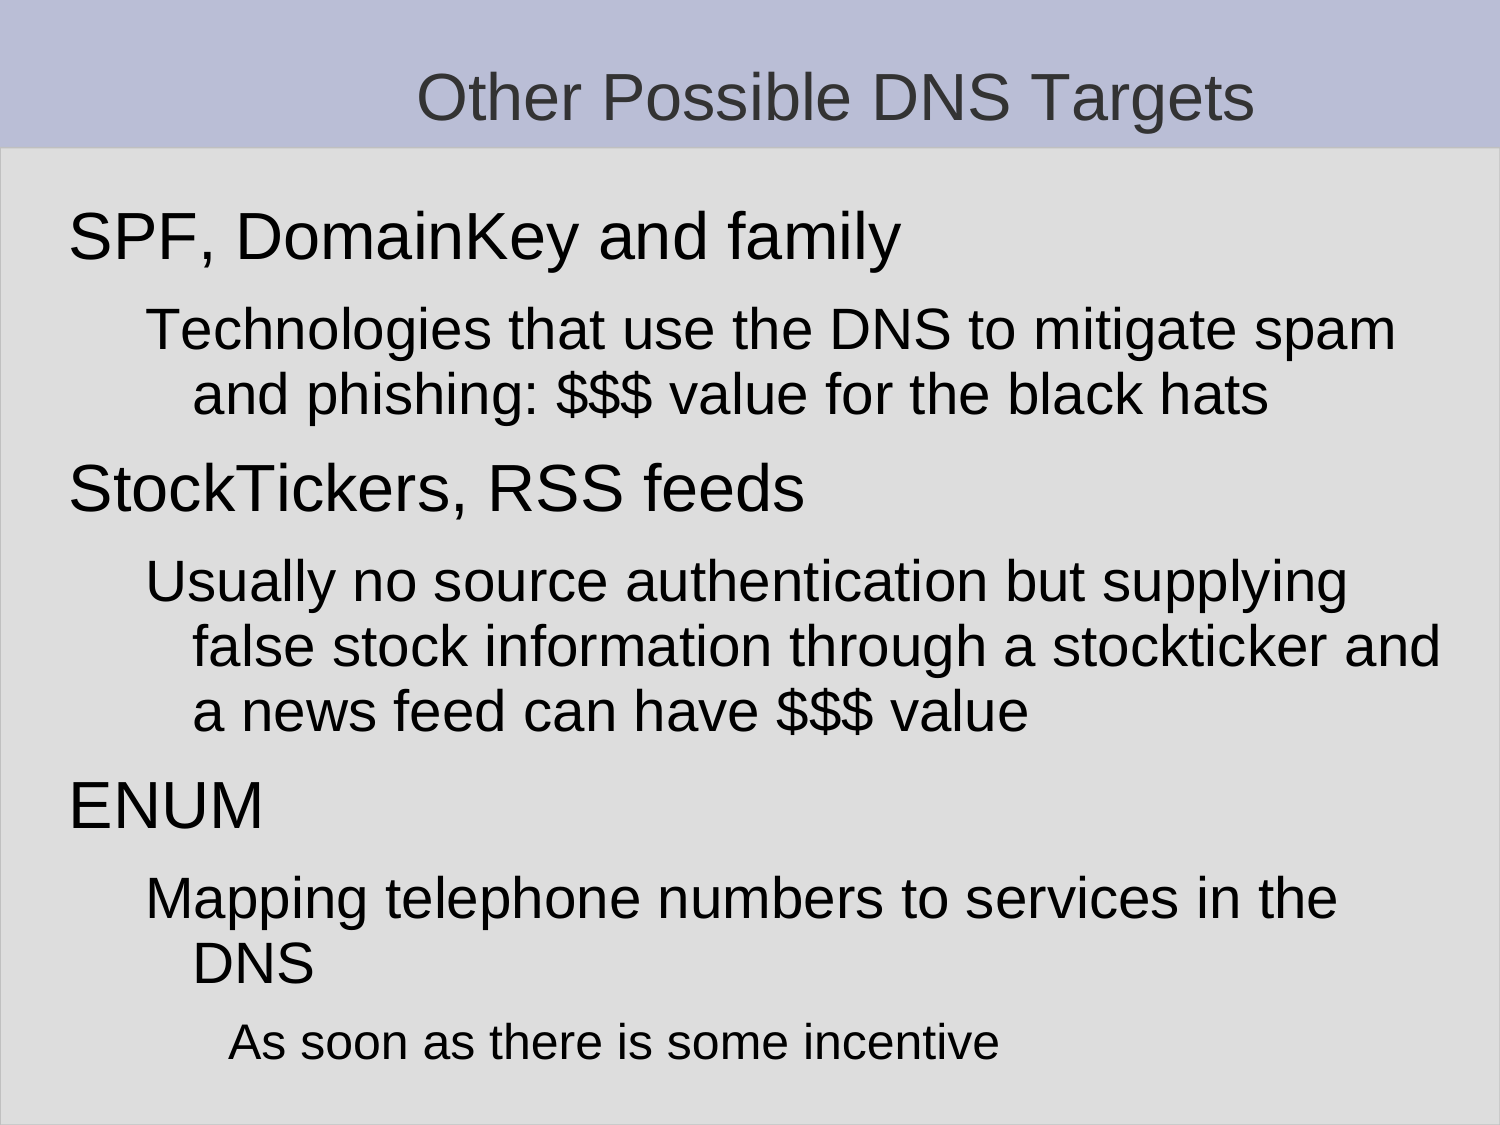

# Other Possible DNS Targets
SPF, DomainKey and family
Technologies that use the DNS to mitigate spam and phishing: $$$ value for the black hats
StockTickers, RSS feeds
Usually no source authentication but supplying false stock information through a stockticker and a news feed can have $$$ value
ENUM
Mapping telephone numbers to services in the DNS
As soon as there is some incentive